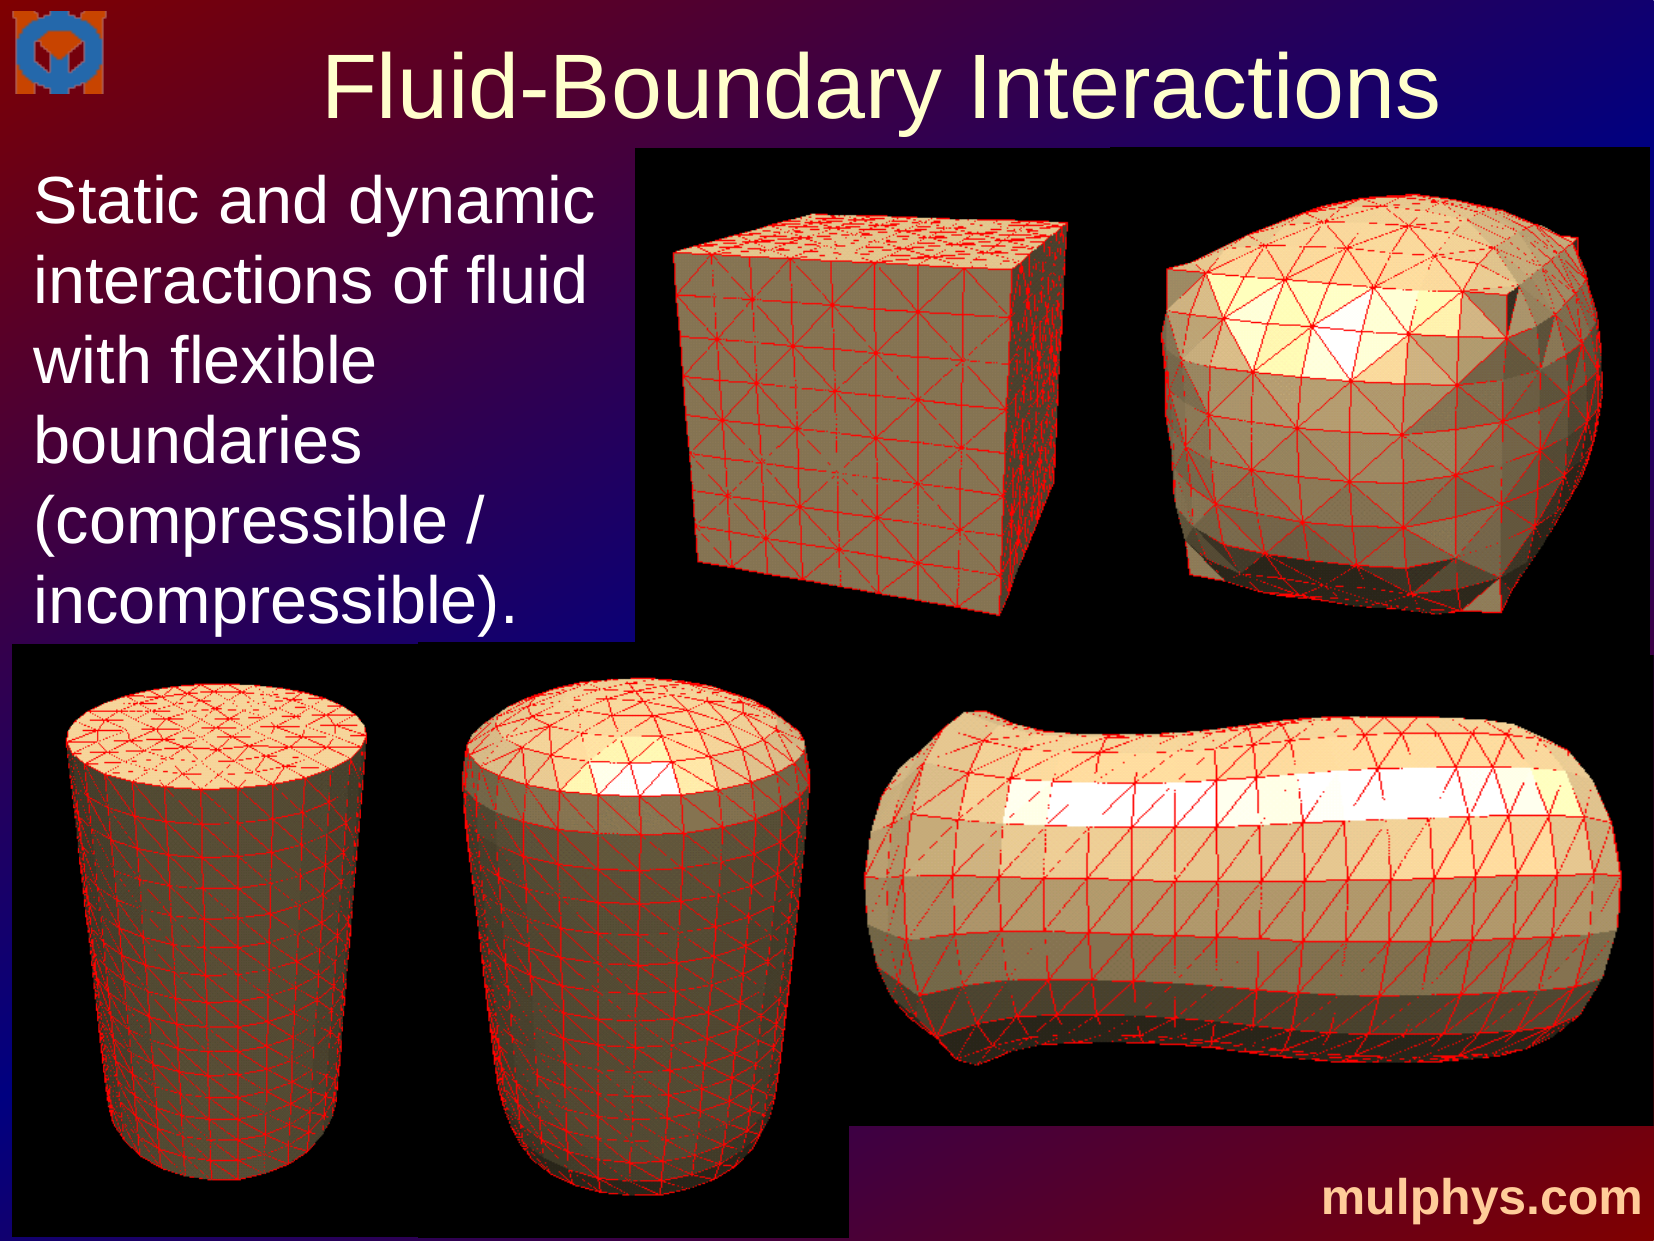

# Fluid-Boundary Interactions
Static and dynamic interactions of fluid with flexible boundaries (compressible / incompressible).
mulphys.com